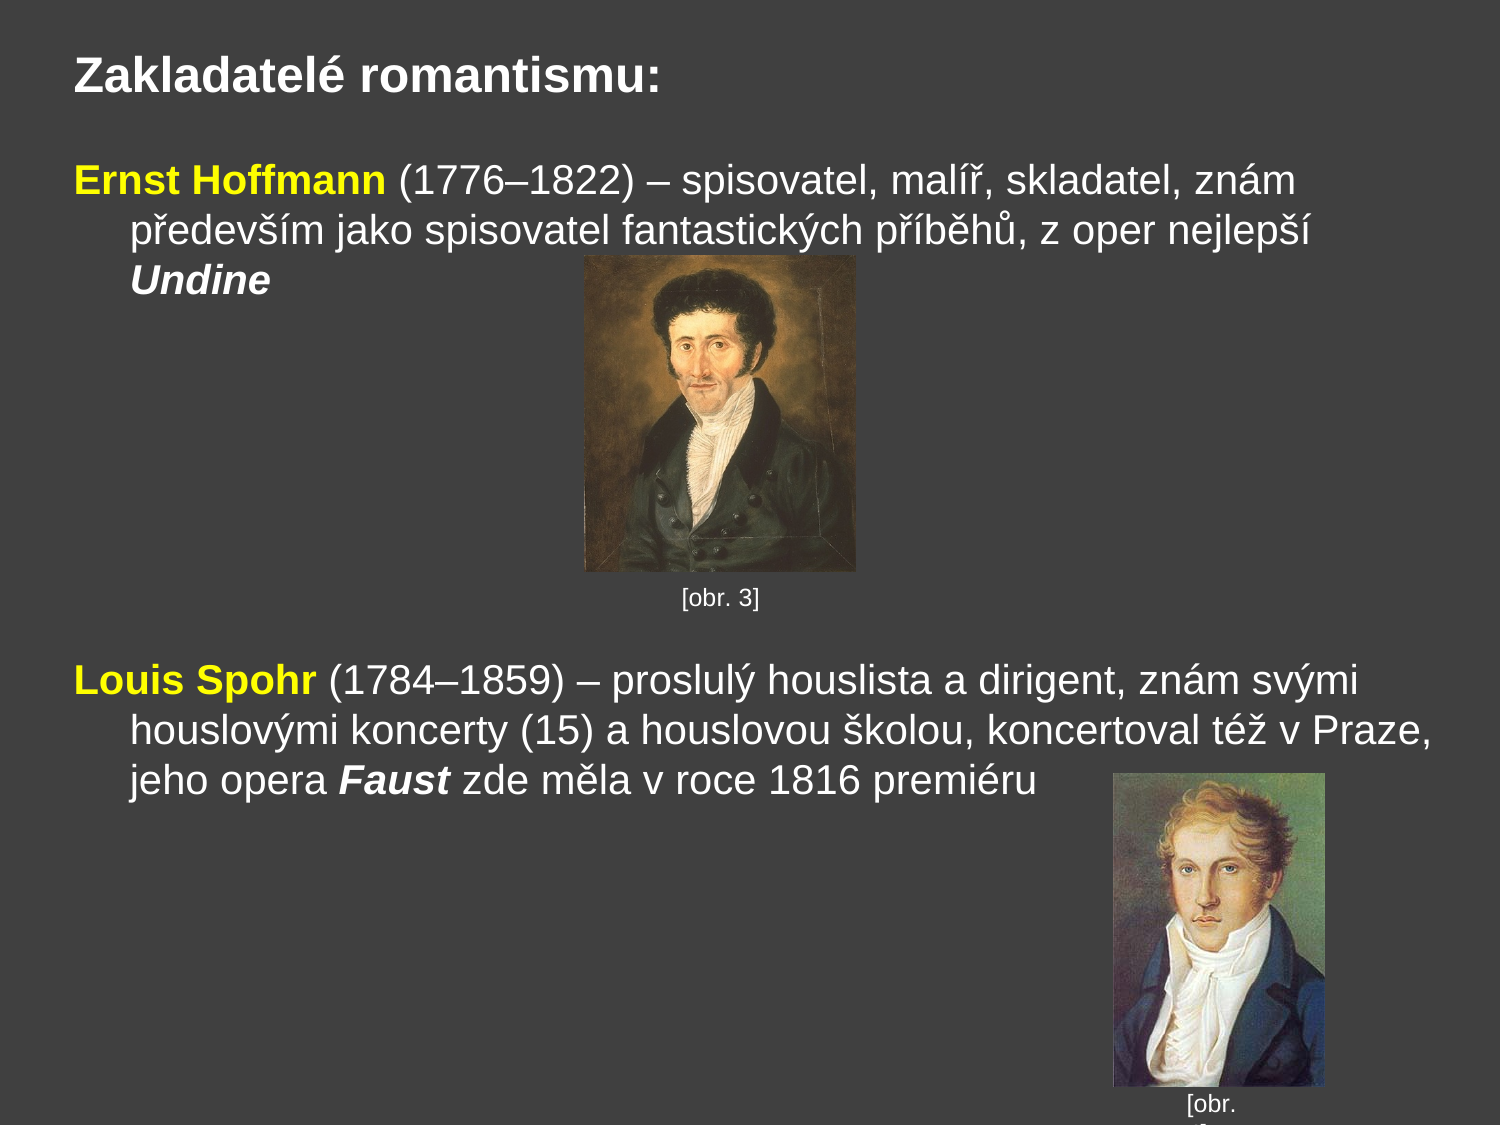

# Zakladatelé romantismu:
Ernst Hoffmann (1776–1822) – spisovatel, malíř, skladatel, znám především jako spisovatel fantastických příběhů, z oper nejlepší Undine
Louis Spohr (1784–1859) – proslulý houslista a dirigent, znám svými houslovými koncerty (15) a houslovou školou, koncertoval též v Praze, jeho opera Faust zde měla v roce 1816 premiéru
[obr. 3]
[obr. 4]